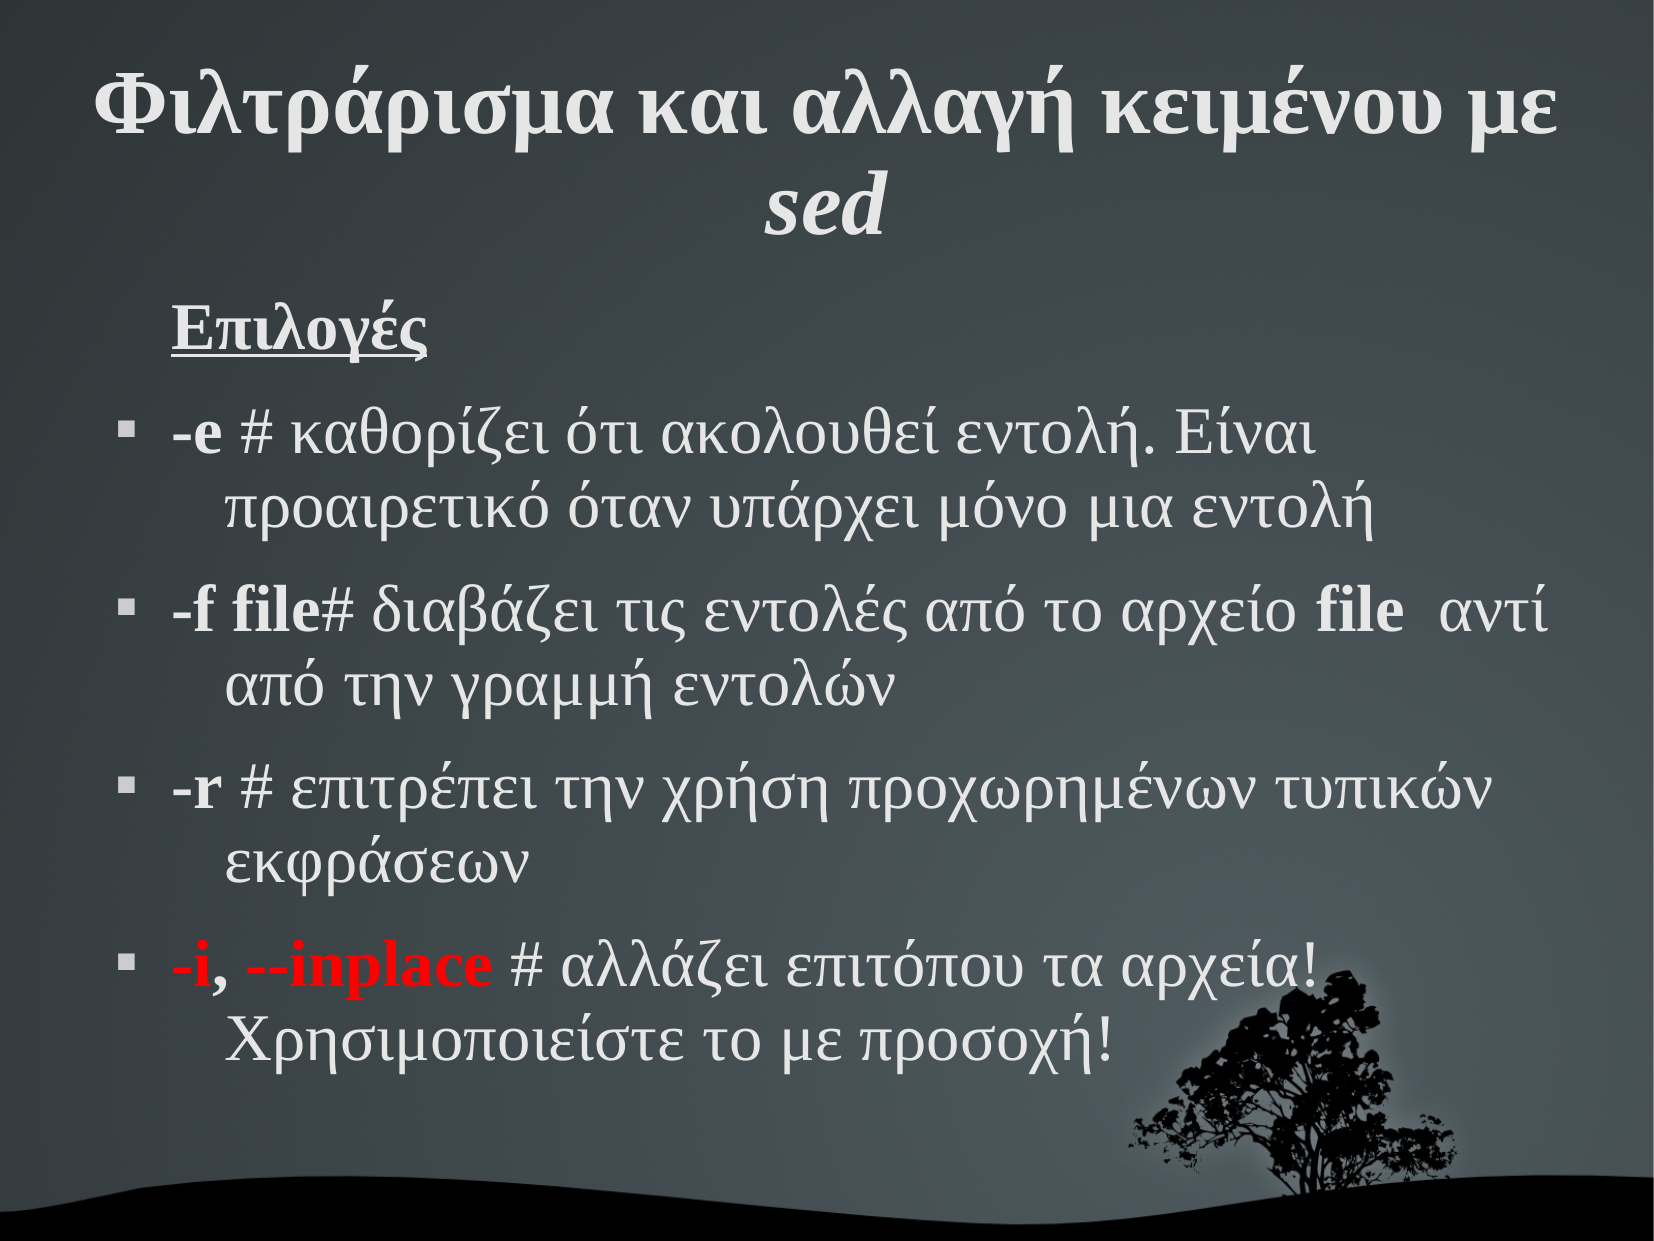

Φιλτράρισμα και αλλαγή κειμένου με sed
# Επιλογές
-e # καθορίζει ότι ακολουθεί εντολή. Είναι προαιρετικό όταν υπάρχει μόνο μια εντολή
-f file# διαβάζει τις εντολές από το αρχείο file αντί από την γραμμή εντολών
-r # επιτρέπει την χρήση προχωρημένων τυπικών εκφράσεων
-i, --inplace # αλλάζει επιτόπου τα αρχεία! Χρησιμοποιείστε το με προσοχή!